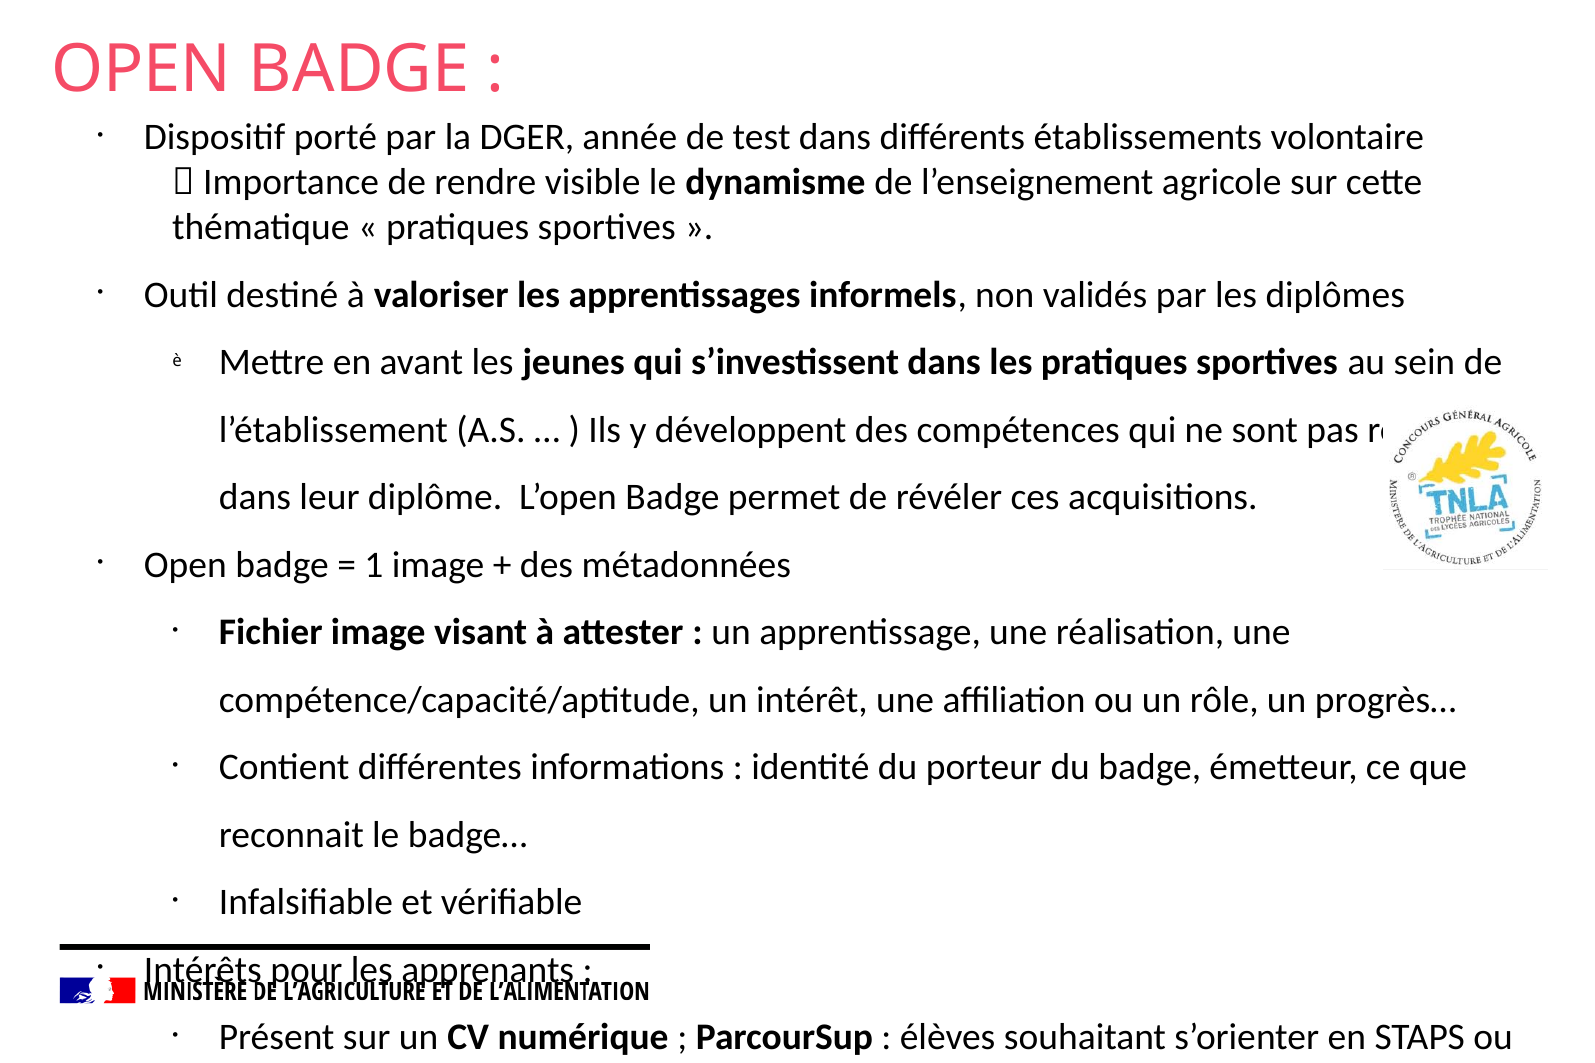

# OPEN BADGE :
Dispositif porté par la DGER, année de test dans différents établissements volontaire
 Importance de rendre visible le dynamisme de l’enseignement agricole sur cette thématique « pratiques sportives ».
Outil destiné à valoriser les apprentissages informels, non validés par les diplômes
Mettre en avant les jeunes qui s’investissent dans les pratiques sportives au sein de l’établissement (A.S. … ) Ils y développent des compétences qui ne sont pas reconnues dans leur diplôme. L’open Badge permet de révéler ces acquisitions.
Open badge = 1 image + des métadonnées
Fichier image visant à attester : un apprentissage, une réalisation, une compétence/capacité/aptitude, un intérêt, une affiliation ou un rôle, un progrès…
Contient différentes informations : identité du porteur du badge, émetteur, ce que reconnait le badge…
Infalsifiable et vérifiable
Intérêts pour les apprenants :
Présent sur un CV numérique ; ParcourSup : élèves souhaitant s’orienter en STAPS ou vers un BPJEPS ; Favoriser l’insertion professionnelle par l’expression de compétences informelles lors d’entretiens d’embauche.